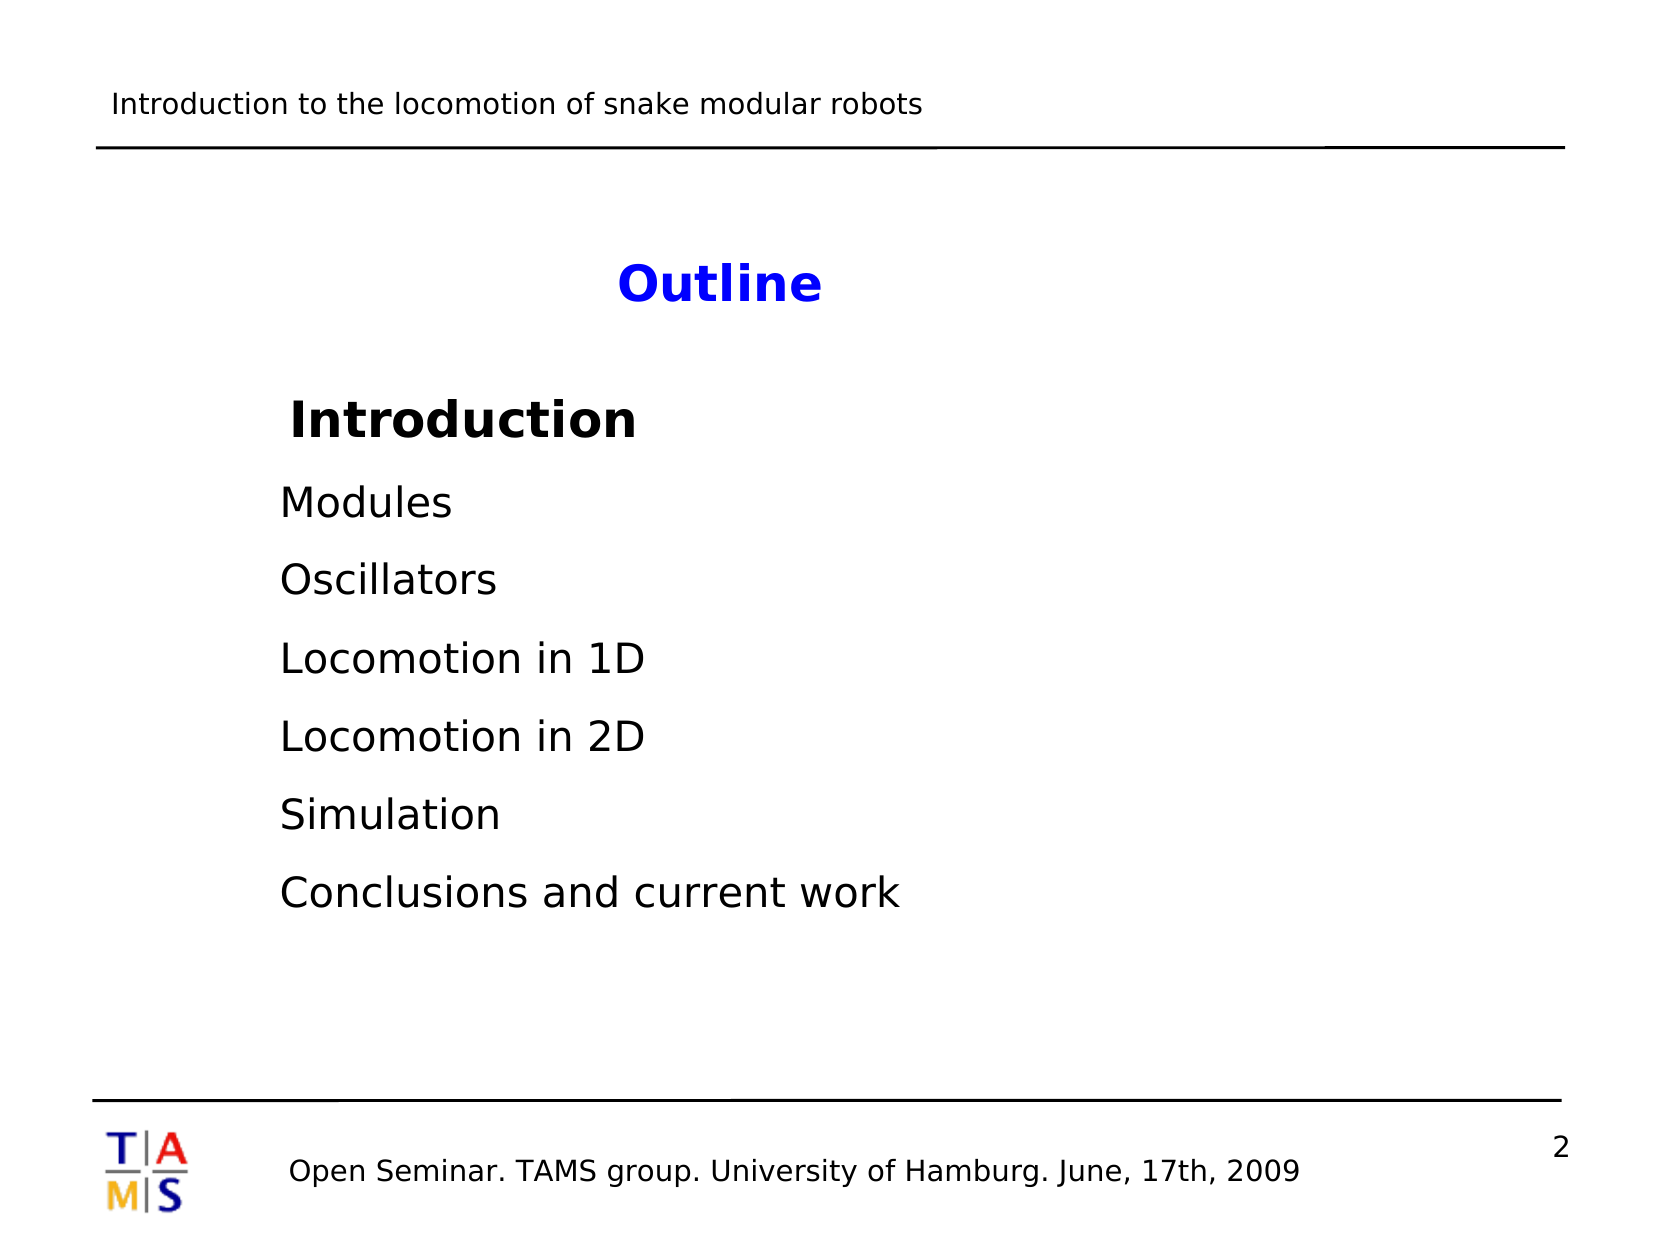

Introduction to the locomotion of snake modular robots
Outline
 Introduction
 Modules
 Oscillators
 Locomotion in 1D
 Locomotion in 2D
 Simulation
 Conclusions and current work
2
Open Seminar. TAMS group. University of Hamburg. June, 17th, 2009